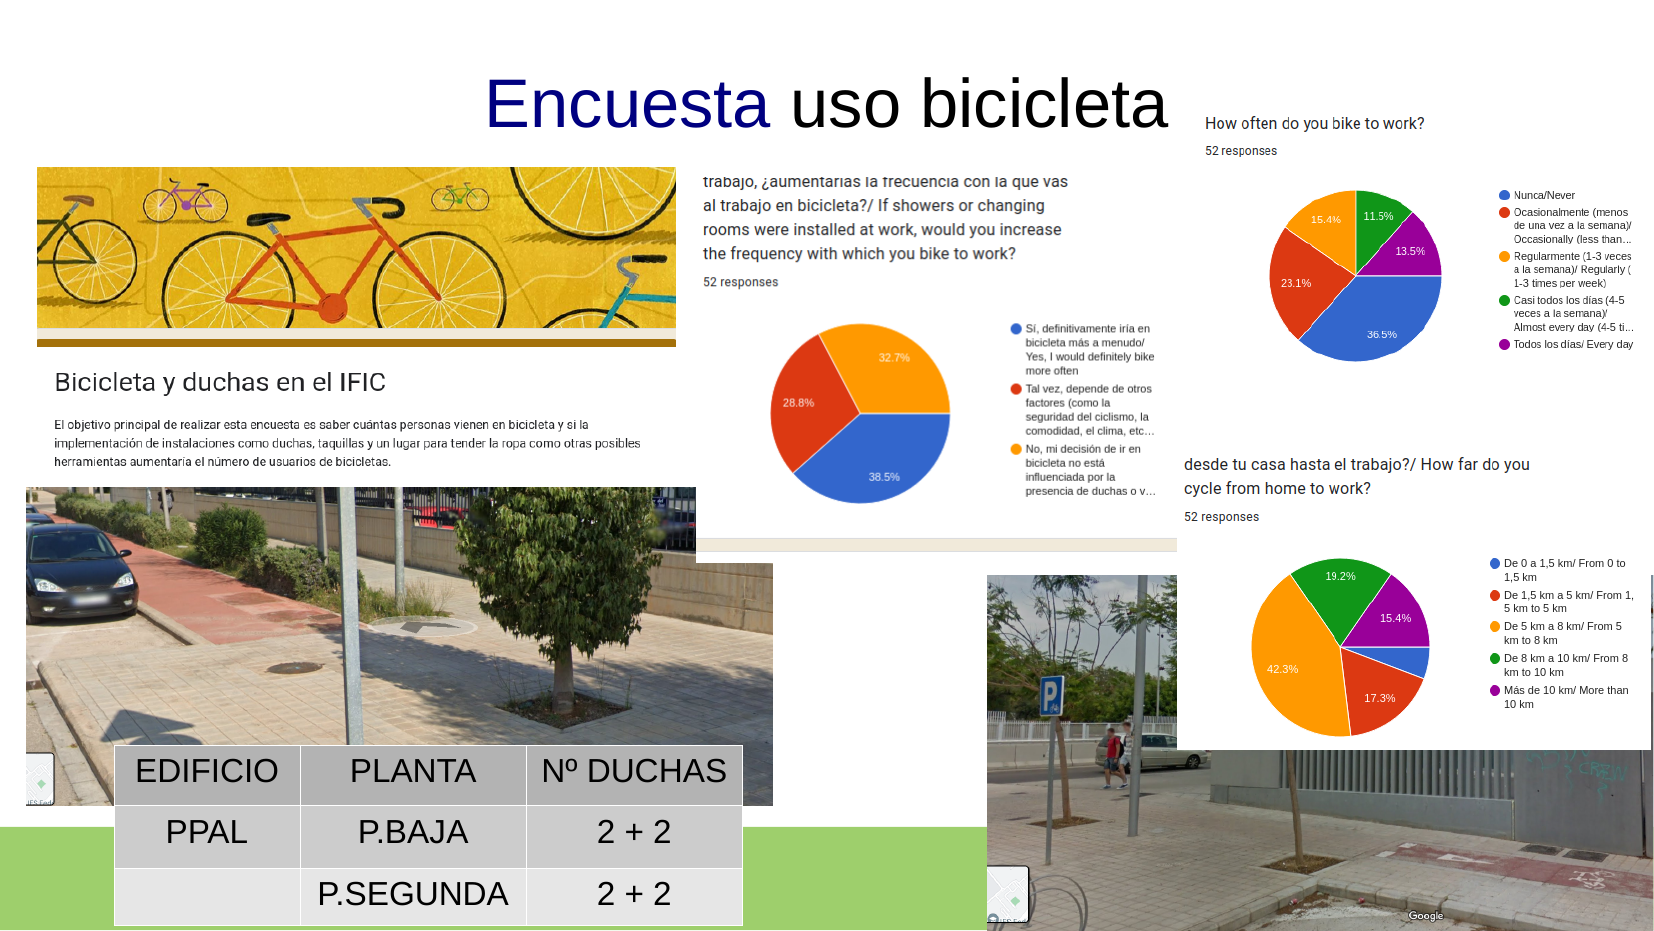

# Encuesta uso bicicleta
| EDIFICIO | PLANTA | Nº DUCHAS |
| --- | --- | --- |
| PPAL | P.BAJA | 2 + 2 |
| | P.SEGUNDA | 2 + 2 |